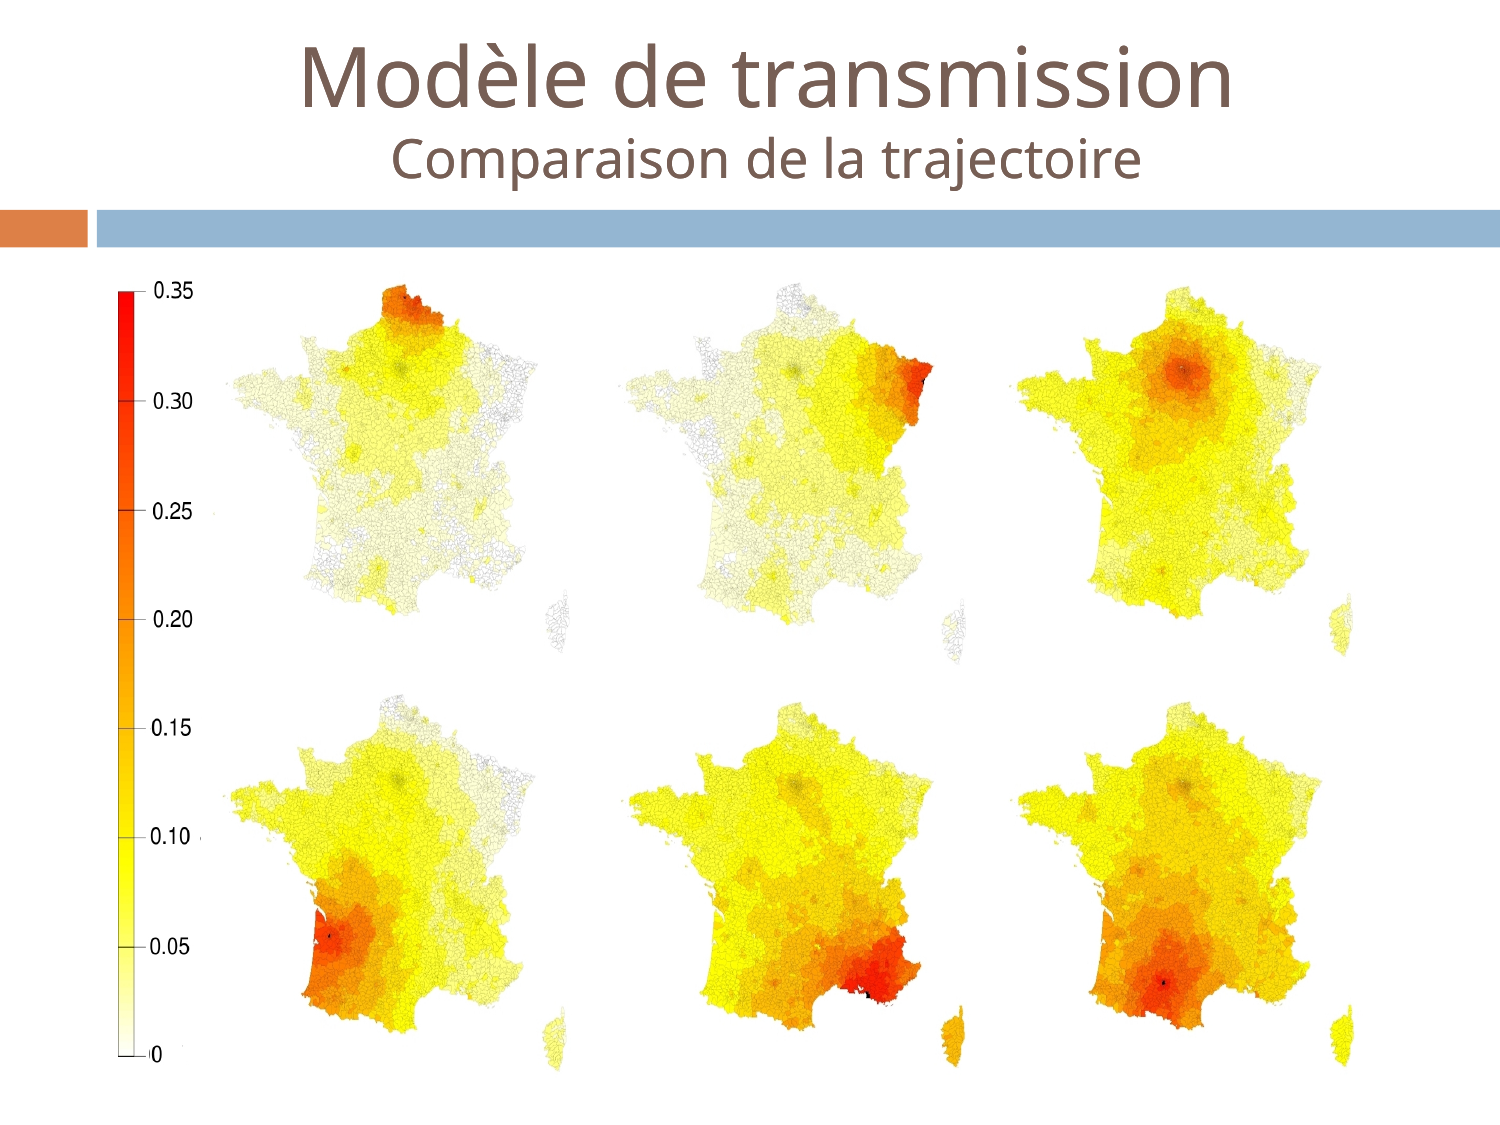

Modèle de transmission
Comparaison de la trajectoire
Modèle de transmission
Comparaison de la trajectoire